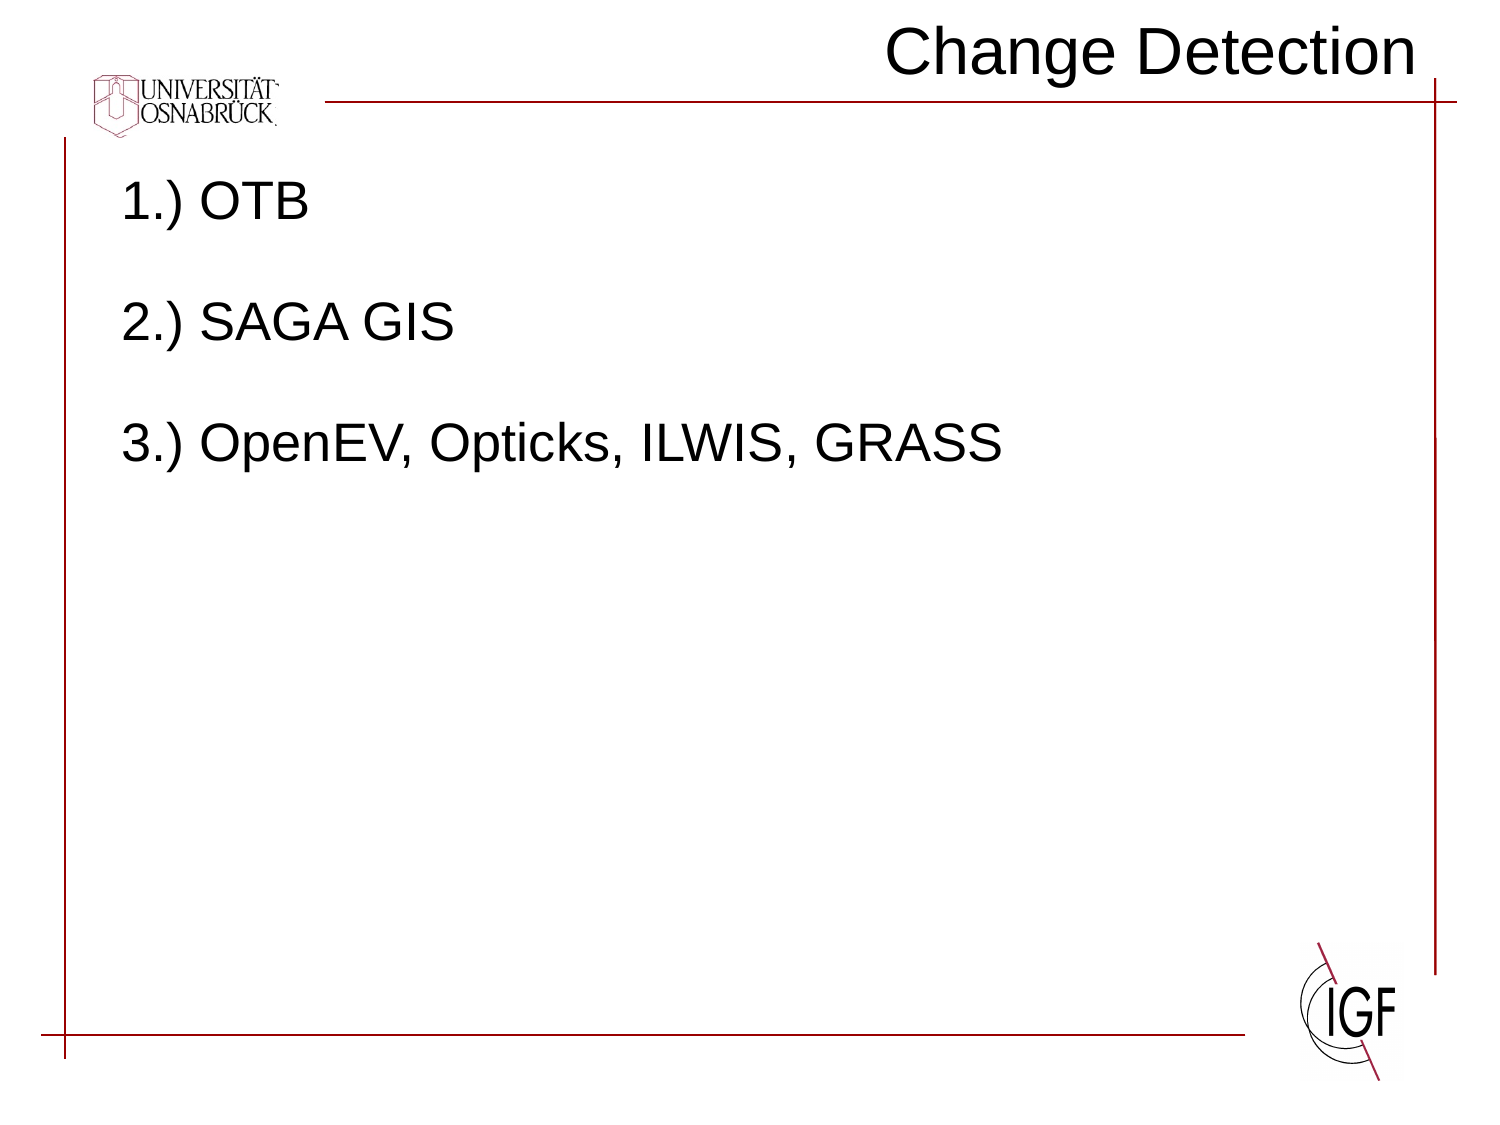

# Change Detection
1.) OTB
2.) SAGA GIS
3.) OpenEV, Opticks, ILWIS, GRASS